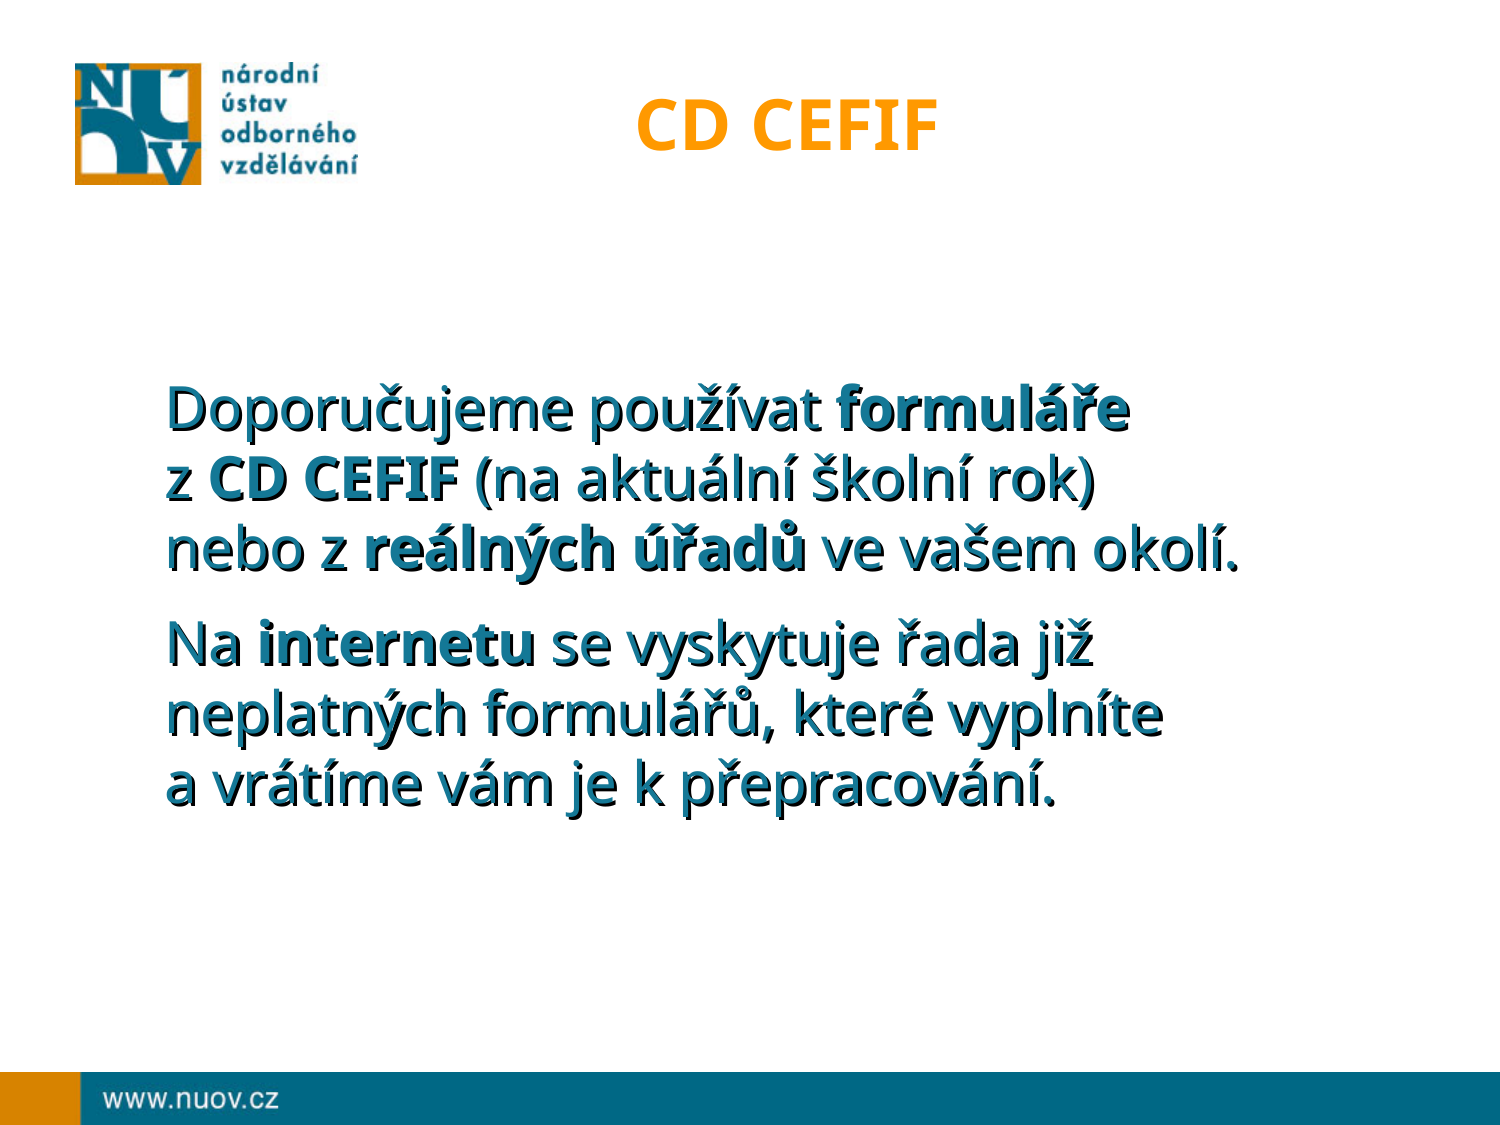

# CD CEFIF
Doporučujeme používat formuláře
z CD CEFIF (na aktuální školní rok)
nebo z reálných úřadů ve vašem okolí.
Na internetu se vyskytuje řada již neplatných formulářů, které vyplníte
a vrátíme vám je k přepracování.